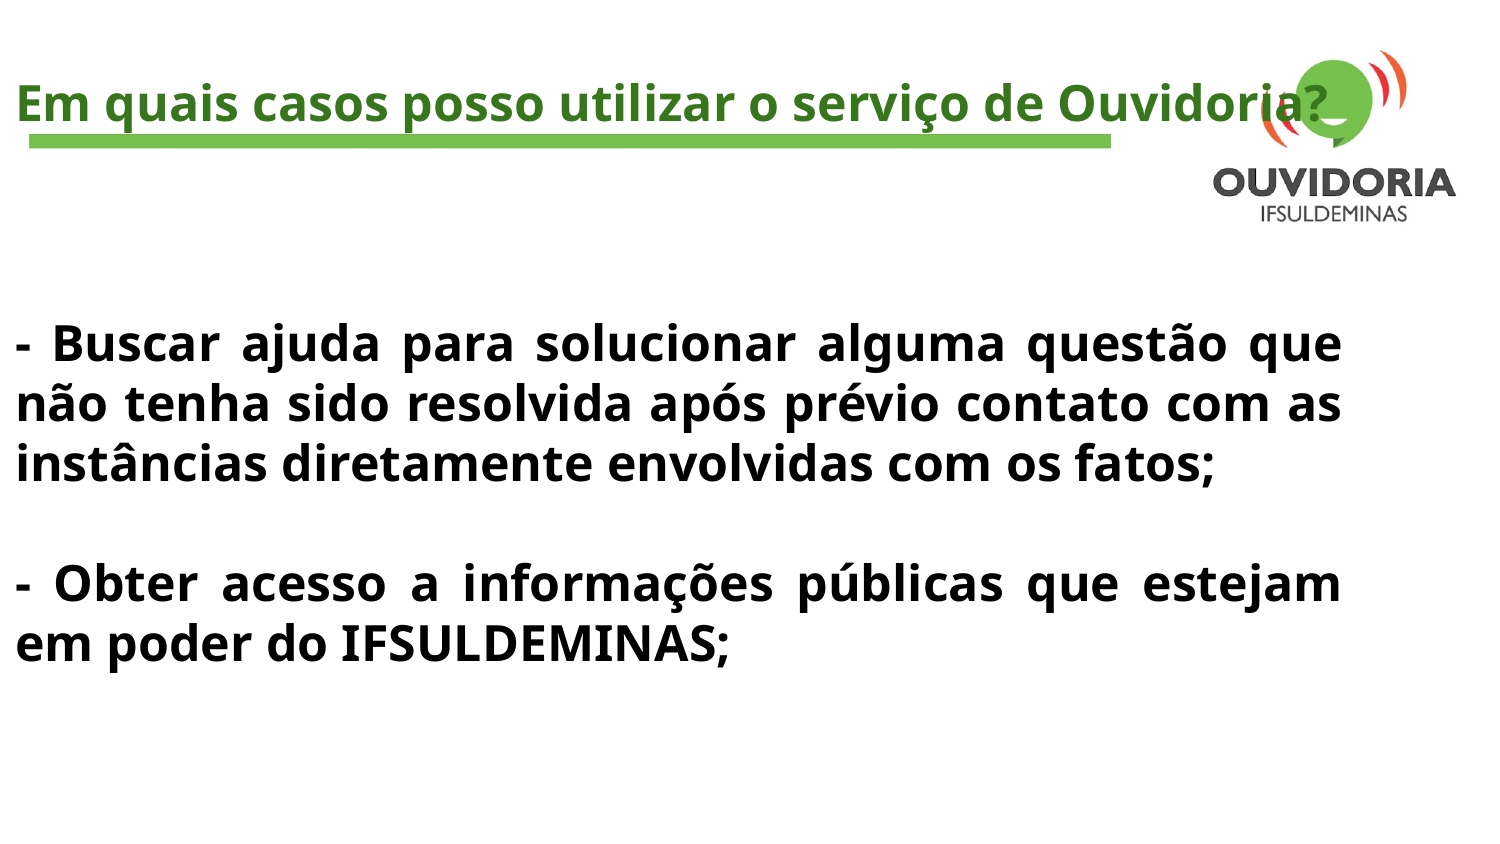

Em quais casos posso utilizar o serviço de Ouvidoria?
- Buscar ajuda para solucionar alguma questão que não tenha sido resolvida após prévio contato com as instâncias diretamente envolvidas com os fatos;
- Obter acesso a informações públicas que estejam em poder do IFSULDEMINAS;
#